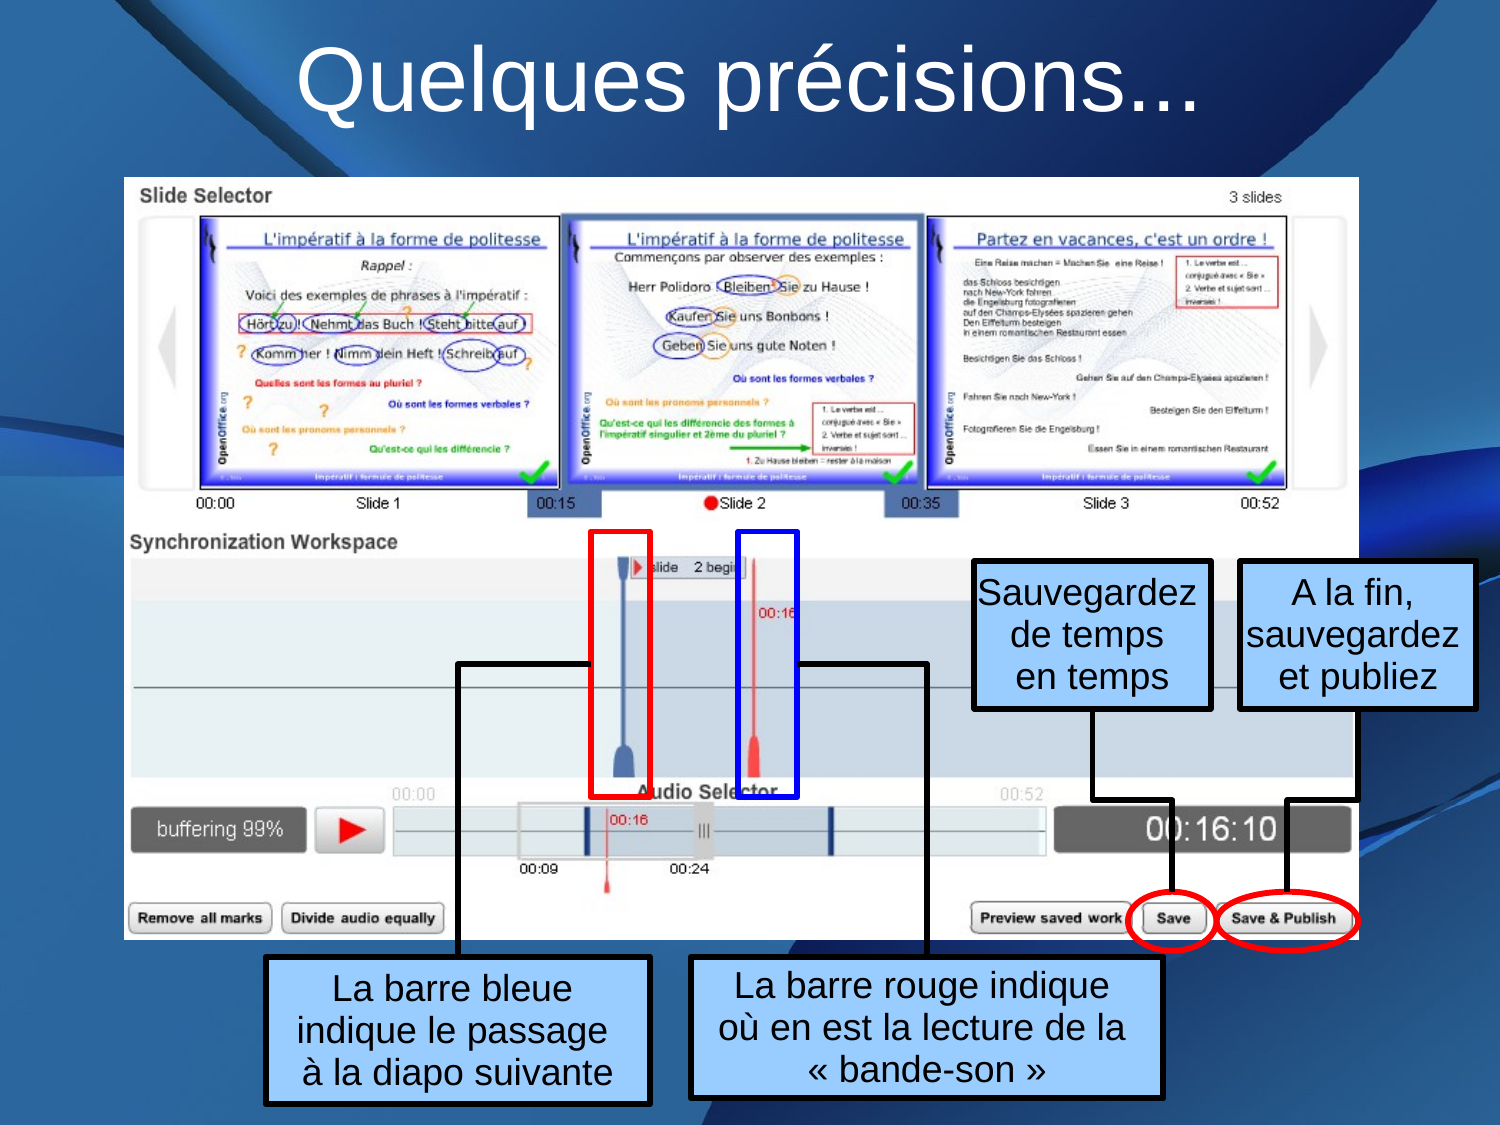

# Quelques précisions...
Sauvegardez
de temps
en temps
A la fin,
sauvegardez
et publiez
La barre bleue
indique le passage
à la diapo suivante
La barre rouge indique
où en est la lecture de la
« bande-son »